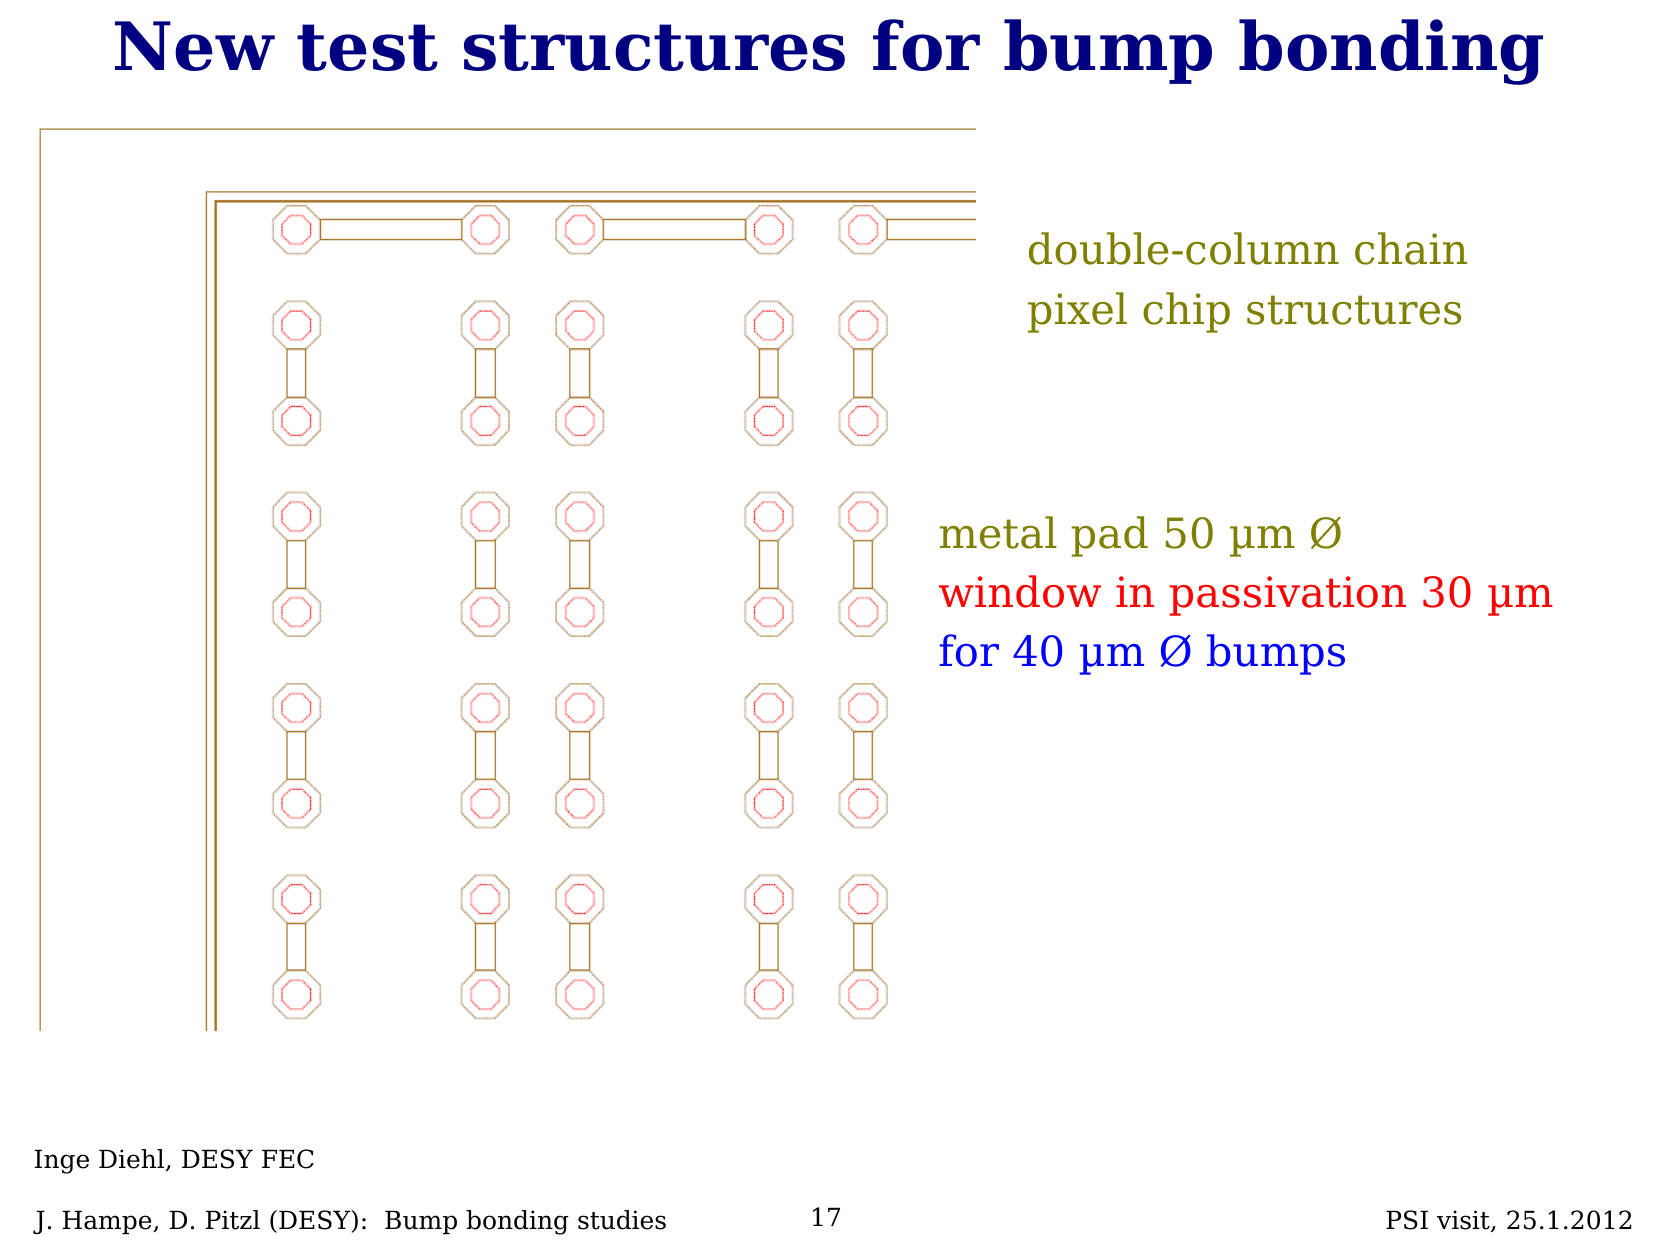

# New test structures for bump bonding
double-column chain
pixel chip structures
metal pad 50 µm Ø
window in passivation 30 µm
for 40 µm Ø bumps
Inge Diehl, DESY FEC